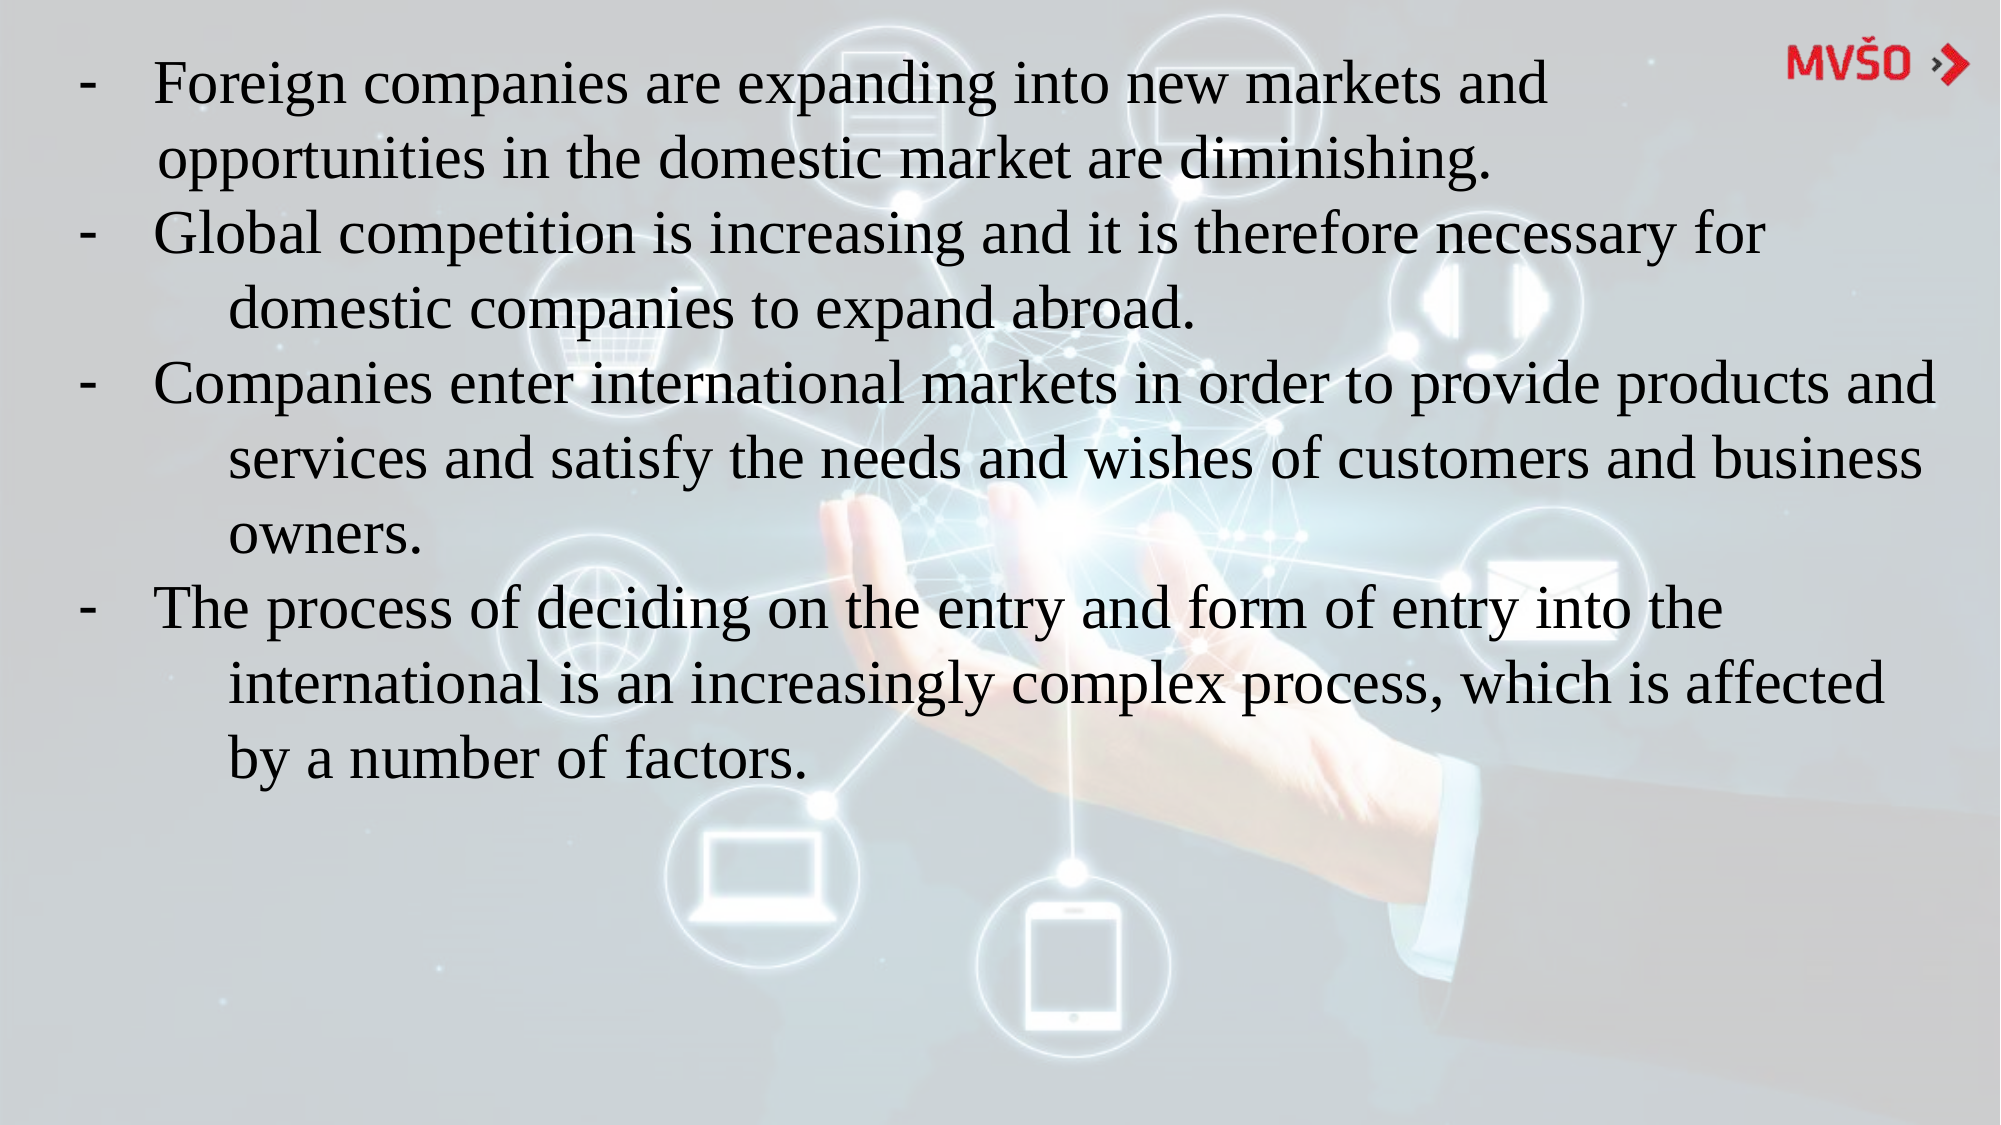

Foreign companies are expanding into new markets and
 opportunities in the domestic market are diminishing.
Global competition is increasing and it is therefore necessary for domestic companies to expand abroad.
Companies enter international markets in order to provide products and services and satisfy the needs and wishes of customers and business owners.
The process of deciding on the entry and form of entry into the international is an increasingly complex process, which is affected by a number of factors.